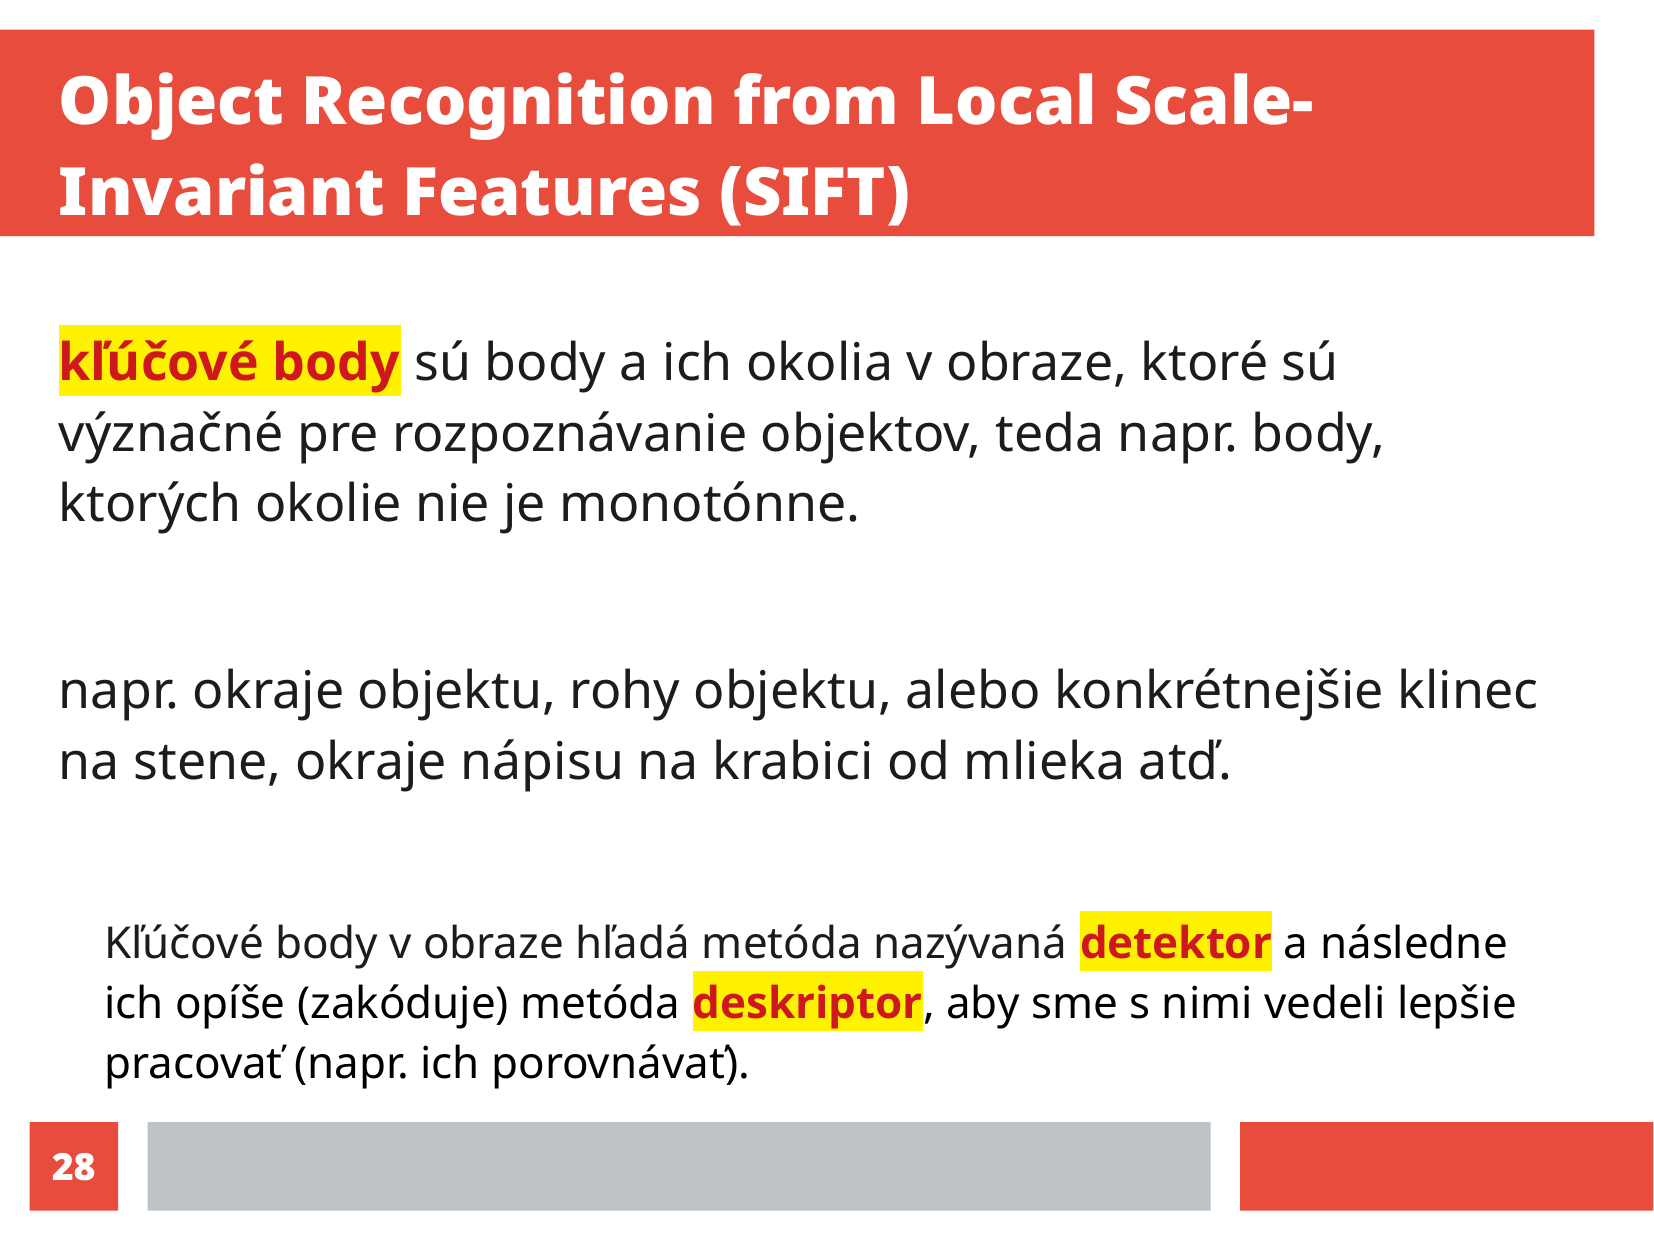

# Object Recognition from Local Scale-Invariant Features (SIFT)
kľúčové body sú body a ich okolia v obraze, ktoré sú význačné pre rozpoznávanie objektov, teda napr. body, ktorých okolie nie je monotónne.
napr. okraje objektu, rohy objektu, alebo konkrétnejšie klinec na stene, okraje nápisu na krabici od mlieka atď.
Kľúčové body v obraze hľadá metóda nazývaná detektor a následne ich opíše (zakóduje) metóda deskriptor, aby sme s nimi vedeli lepšie pracovať (napr. ich porovnávať).
28